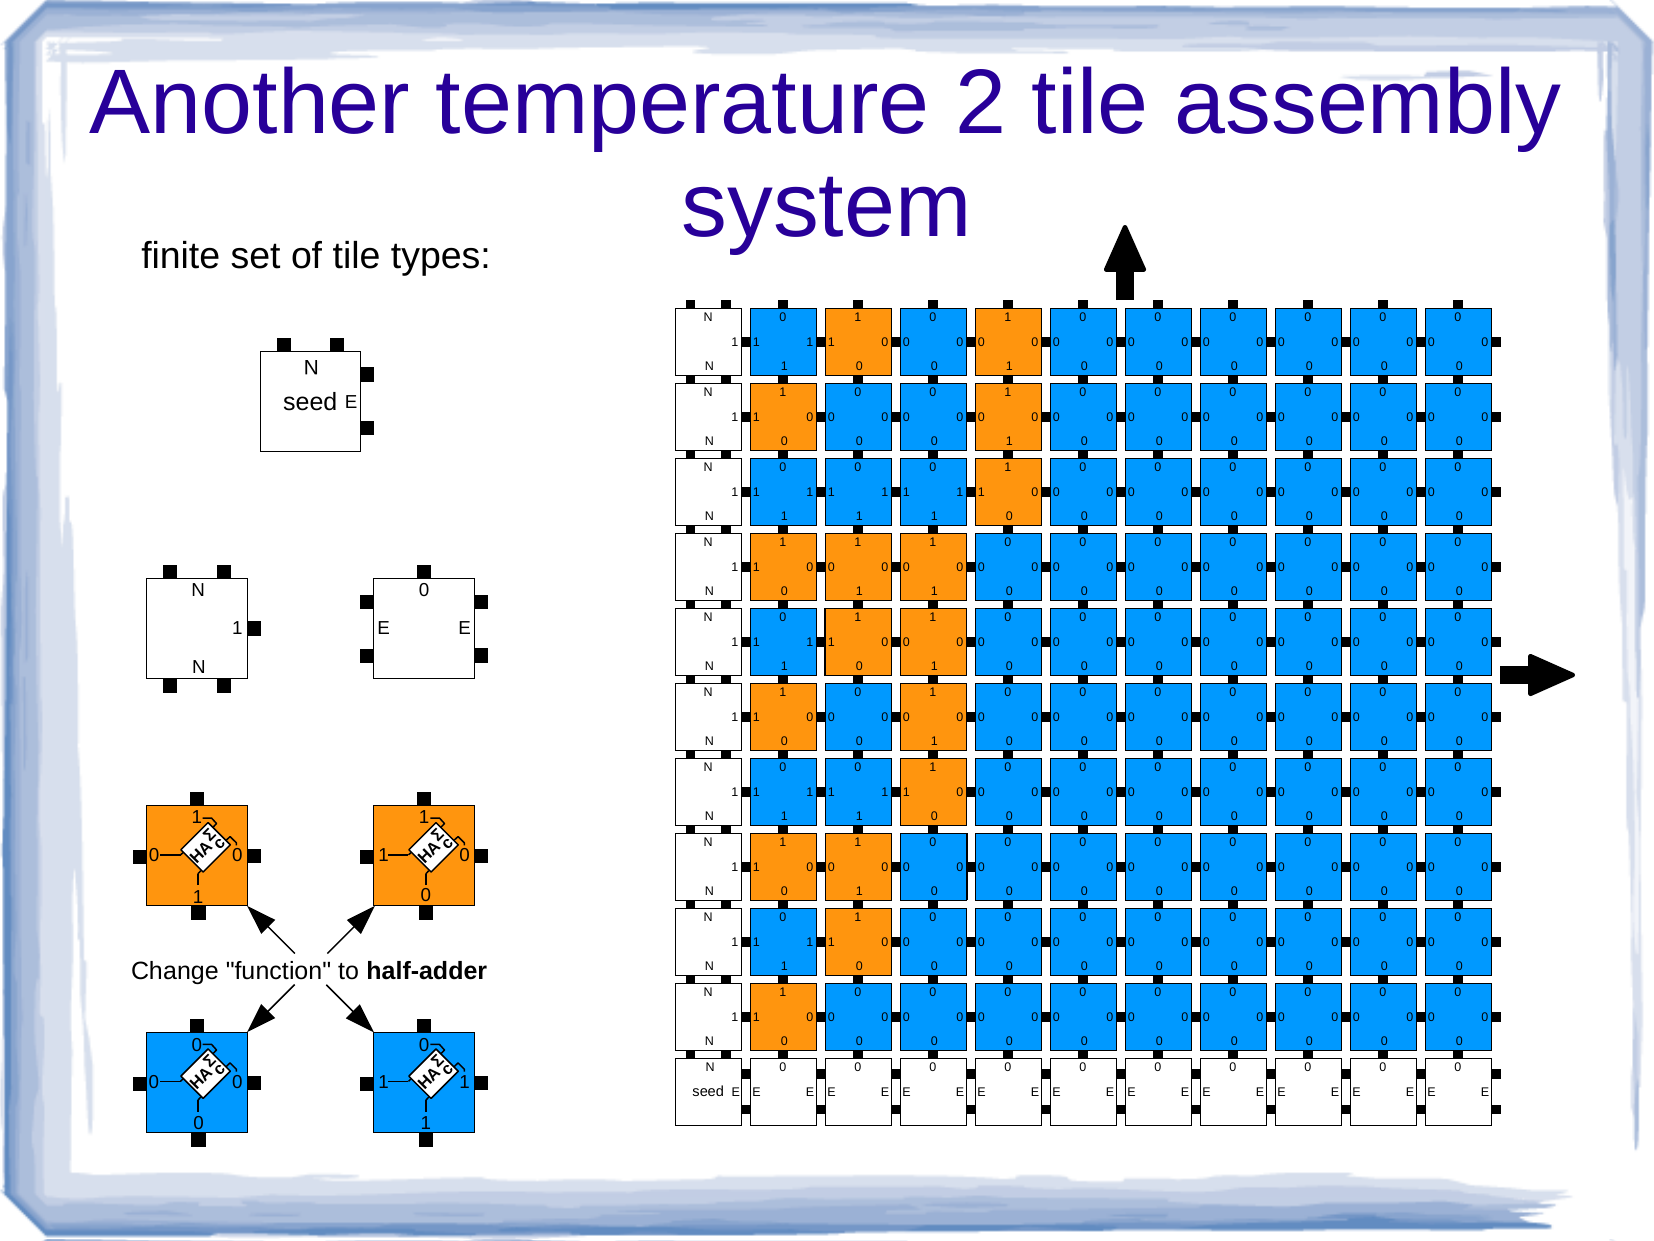

# Another temperature 2 tile assembly system
finite set of tile types:
N
1
N
N
1
N
N
1
N
N
1
N
N
1
N
N
1
N
N
1
N
N
1
N
1
1
1
0
0
0
1
1
0
0
0
0
1
1
0
1
1
1
1
0
0
0
1
1
0
0
0
0
0
0
0
0
0
0
0
0
0
0
0
0
0
0
1
1
1
1
0
1
0
0
1
1
1
1
0
1
0
0
1
1
1
1
0
1
0
0
1
1
0
0
0
0
0
0
0
0
0
0
0
0
1
1
1
0
1
1
1
0
1
1
1
0
1
1
1
0
1
1
1
0
1
1
1
0
1
1
1
0
0
0
1
1
0
0
0
0
0
0
0
0
0
0
1
1
0
0
0
0
0
0
0
0
0
0
0
0
0
0
0
0
0
0
0
0
0
0
0
0
1
1
0
1
0
0
1
1
0
0
0
0
1
1
1
0
0
0
1
1
0
0
0
0
0
0
0
0
0
0
0
0
0
0
0
0
0
0
0
0
1
1
0
1
1
1
1
0
0
0
1
1
0
0
1
1
1
1
0
1
0
0
0
0
0
0
0
0
0
0
0
0
0
0
0
0
1
1
0
1
0
0
1
1
1
1
0
1
0
0
1
1
1
1
1
0
1
1
1
0
1
1
1
0
0
0
1
1
0
0
0
0
0
0
0
0
0
0
0
0
1
1
0
1
1
1
1
0
1
1
1
0
0
0
1
1
0
0
0
0
0
0
0
0
1
1
0
1
0
0
1
1
0
0
0
0
0
0
0
0
1
1
0
1
0
0
1
1
0
0
0
0
1
1
1
0
0
0
1
1
0
0
0
0
1
1
0
1
1
1
1
0
0
0
1
1
0
0
0
0
1
1
0
1
1
1
1
0
0
0
1
1
1
1
0
1
0
0
1
1
1
1
0
1
0
0
1
1
1
1
0
1
0
0
1
1
1
1
0
1
0
0
1
1
1
1
0
1
N
1
N
N
1
N
0
0
1
1
seed
N
E
1
E
E
1
E
E
1
E
E
1
E
E
1
E
E
1
E
E
1
E
E
1
E
E
1
E
E
1
E
E
N
1
N
0
1
1
1
1
0
1
0
0
0
0
0
1
0
0
1
0
0
0
0
0
0
0
0
0
0
0
0
0
0
0
0
0
0
0
0
0
0
0
0
N
1
N
1
0
1
0
0
0
0
0
0
0
0
0
1
0
0
1
0
0
0
0
0
0
0
0
0
0
0
0
0
0
0
0
0
0
0
0
0
0
0
0
N
1
N
0
1
1
1
0
1
1
1
0
1
1
1
1
0
1
0
0
0
0
0
0
0
0
0
0
0
0
0
0
0
0
0
0
0
0
0
0
0
0
0
N
1
N
1
0
1
0
1
0
0
1
1
0
0
1
0
0
0
0
0
0
0
0
0
0
0
0
0
0
0
0
0
0
0
0
0
0
0
0
0
0
0
0
N
1
N
0
1
1
1
1
0
1
0
1
0
0
1
0
0
0
0
0
0
0
0
0
0
0
0
0
0
0
0
0
0
0
0
0
0
0
0
0
0
0
0
N
1
N
1
0
1
0
0
0
0
0
1
0
0
1
0
0
0
0
0
0
0
0
0
0
0
0
0
0
0
0
0
0
0
0
0
0
0
0
0
0
0
0
N
1
N
0
1
1
1
0
1
1
1
1
0
1
0
0
0
0
0
0
0
0
0
0
0
0
0
0
0
0
0
0
0
0
0
0
0
0
0
0
0
0
0
N
1
N
1
0
1
0
1
0
0
1
0
0
0
0
0
0
0
0
0
0
0
0
0
0
0
0
0
0
0
0
0
0
0
0
0
0
0
0
0
0
0
0
N
1
N
0
1
1
1
1
0
1
0
0
0
0
0
0
0
0
0
0
0
0
0
0
0
0
0
0
0
0
0
0
0
0
0
0
0
0
0
0
0
0
0
N
1
N
1
0
1
0
0
0
0
0
0
0
0
0
0
0
0
0
0
0
0
0
0
0
0
0
0
0
0
0
0
0
0
0
0
0
0
0
0
0
0
0
seed
N
E
0
E
E
0
E
E
0
E
E
0
E
E
0
E
E
0
E
E
0
E
E
0
E
E
0
E
E
0
E
E
seed
N
E
0
N
1
E
E
N
1
1
Σ
HA
c
Σ
HA
c
0
0
0
1
0
1
Change "function" to half-adder
0
0
Σ
HA
c
Σ
HA
c
0
1
0
1
1
0